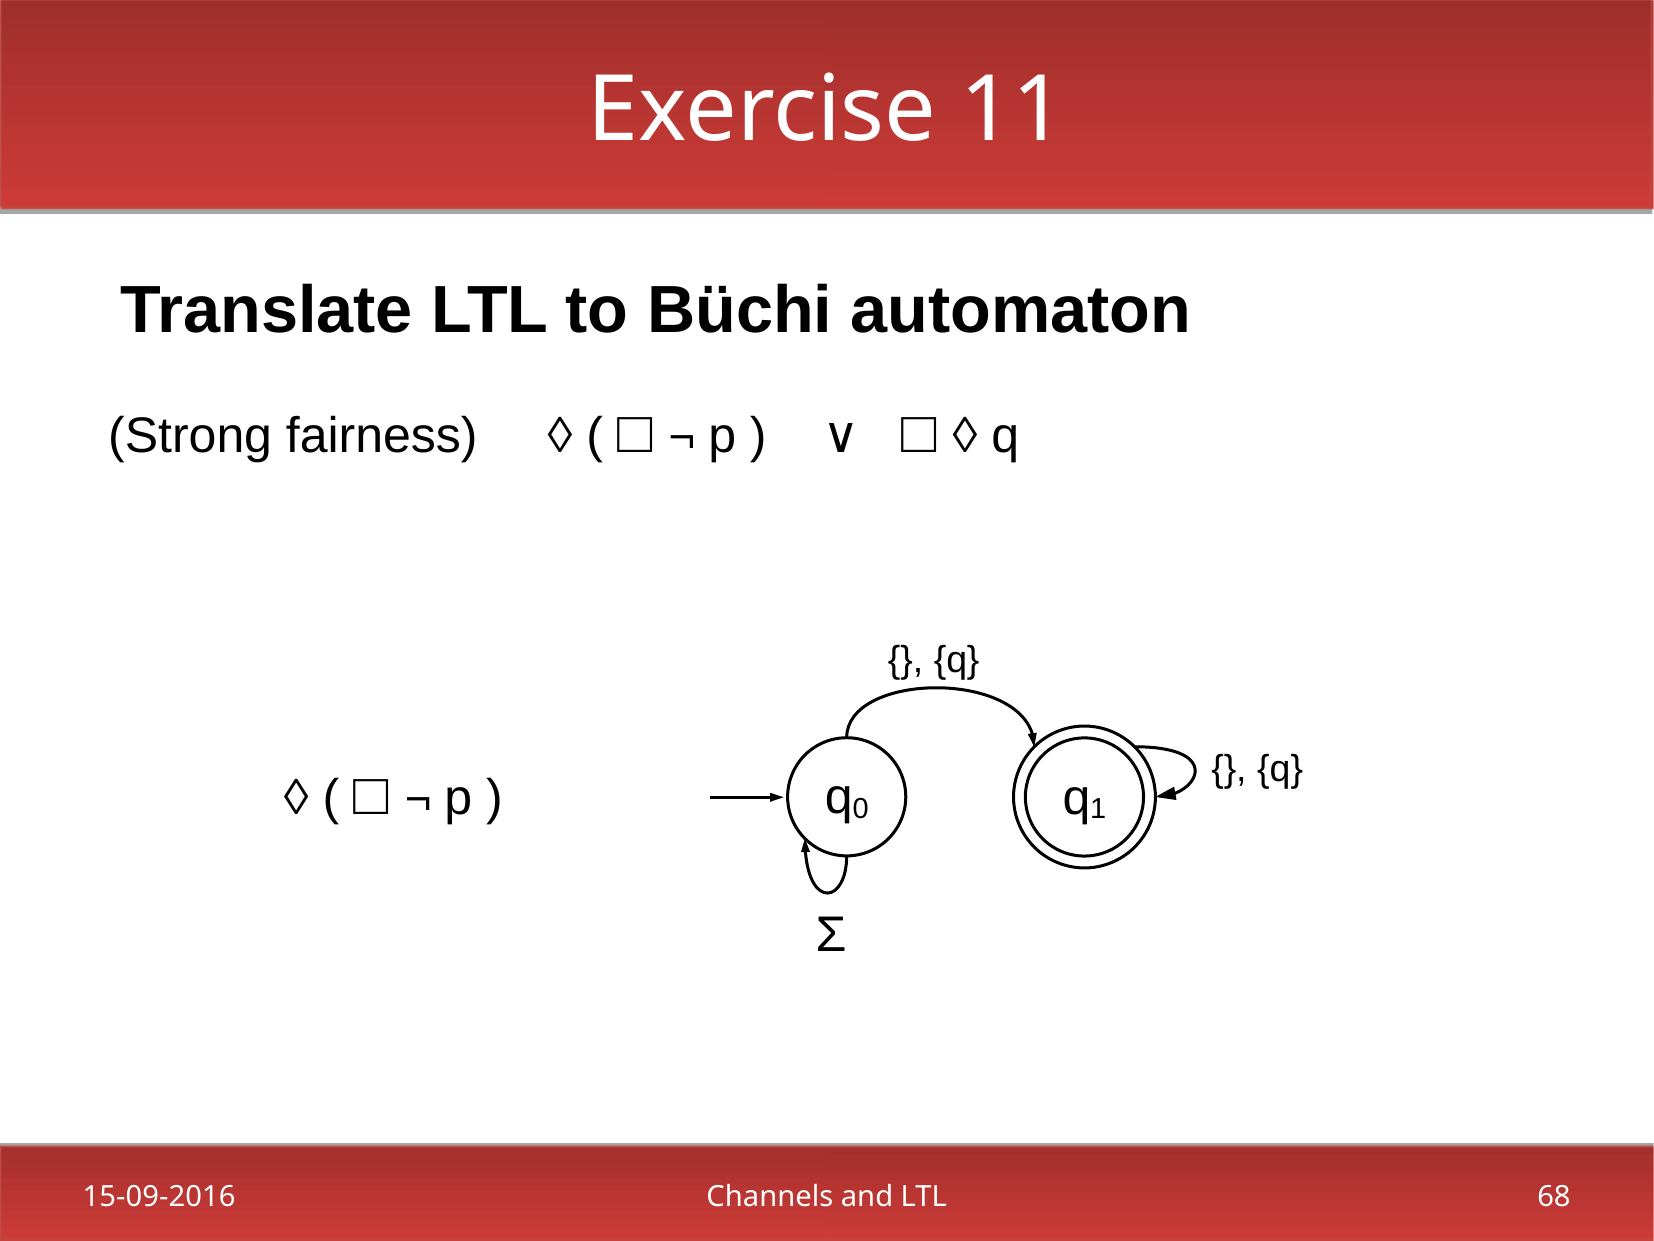

# Exercise 11
Translate LTL to Büchi automaton
(Strong fairness) ◊ ( □ ¬ p ) ∨ □ ◊ q
{}, {q}
q0
q1
{}, {q}
◊ ( □ ¬ p )
Σ
15-09-2016
Channels and LTL
68